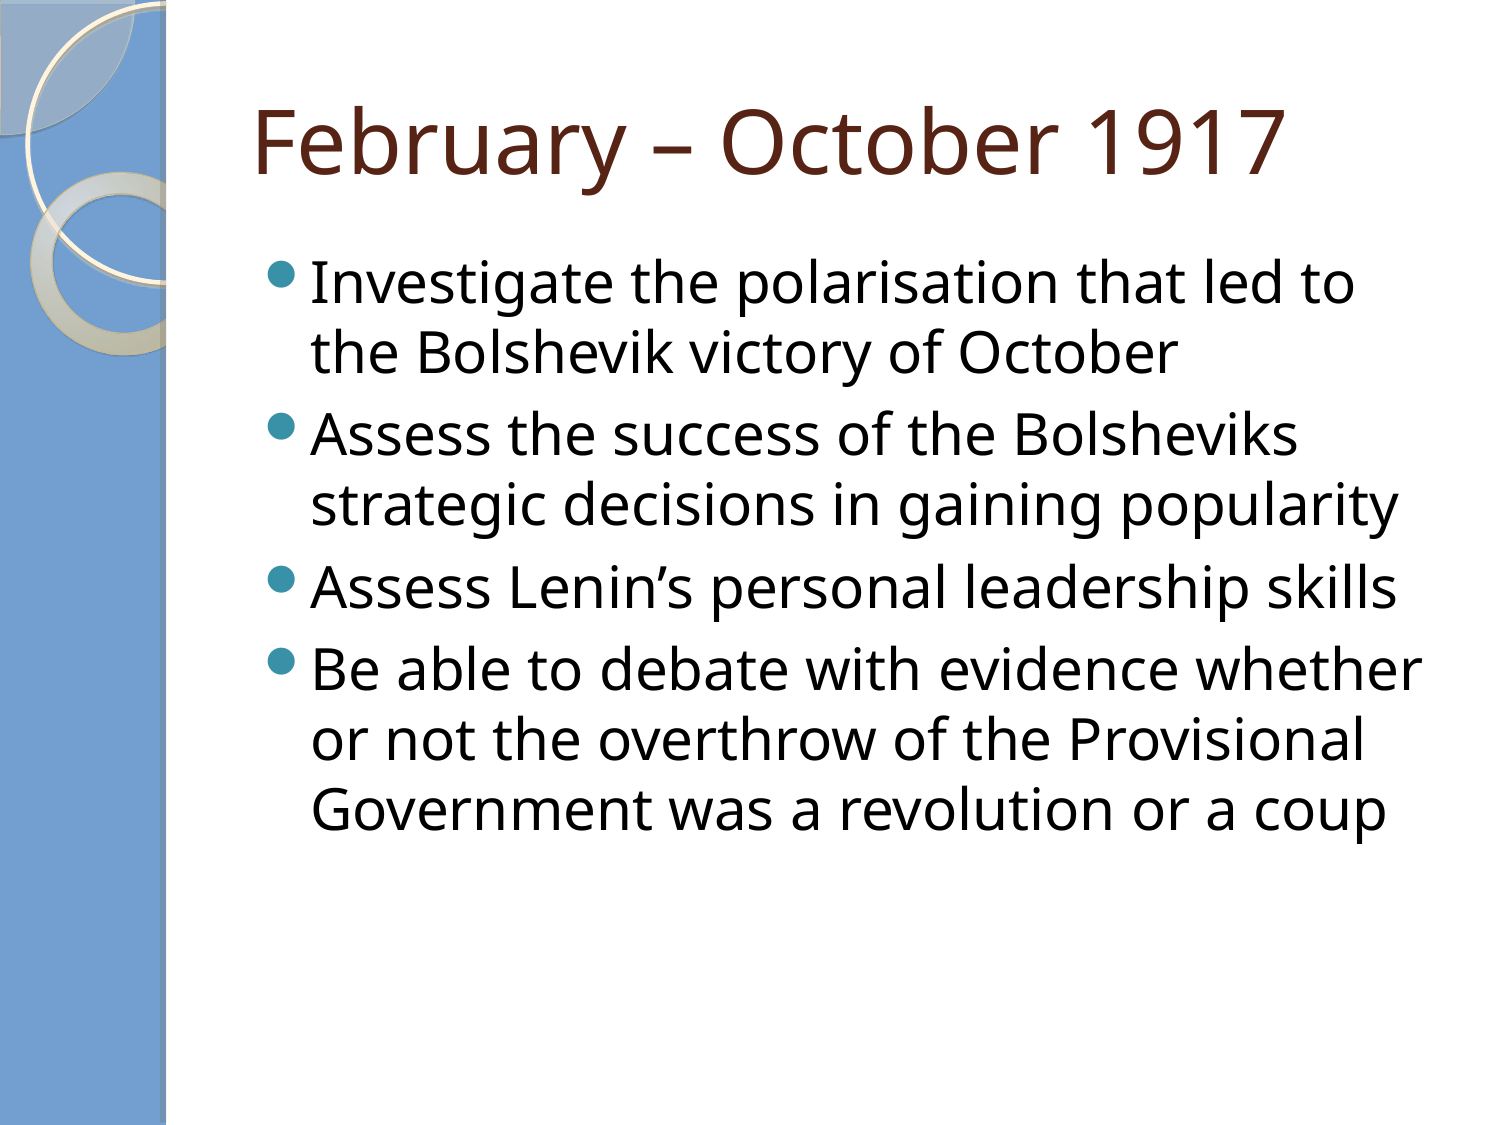

# February – October 1917
Investigate the polarisation that led to the Bolshevik victory of October
Assess the success of the Bolsheviks strategic decisions in gaining popularity
Assess Lenin’s personal leadership skills
Be able to debate with evidence whether or not the overthrow of the Provisional Government was a revolution or a coup